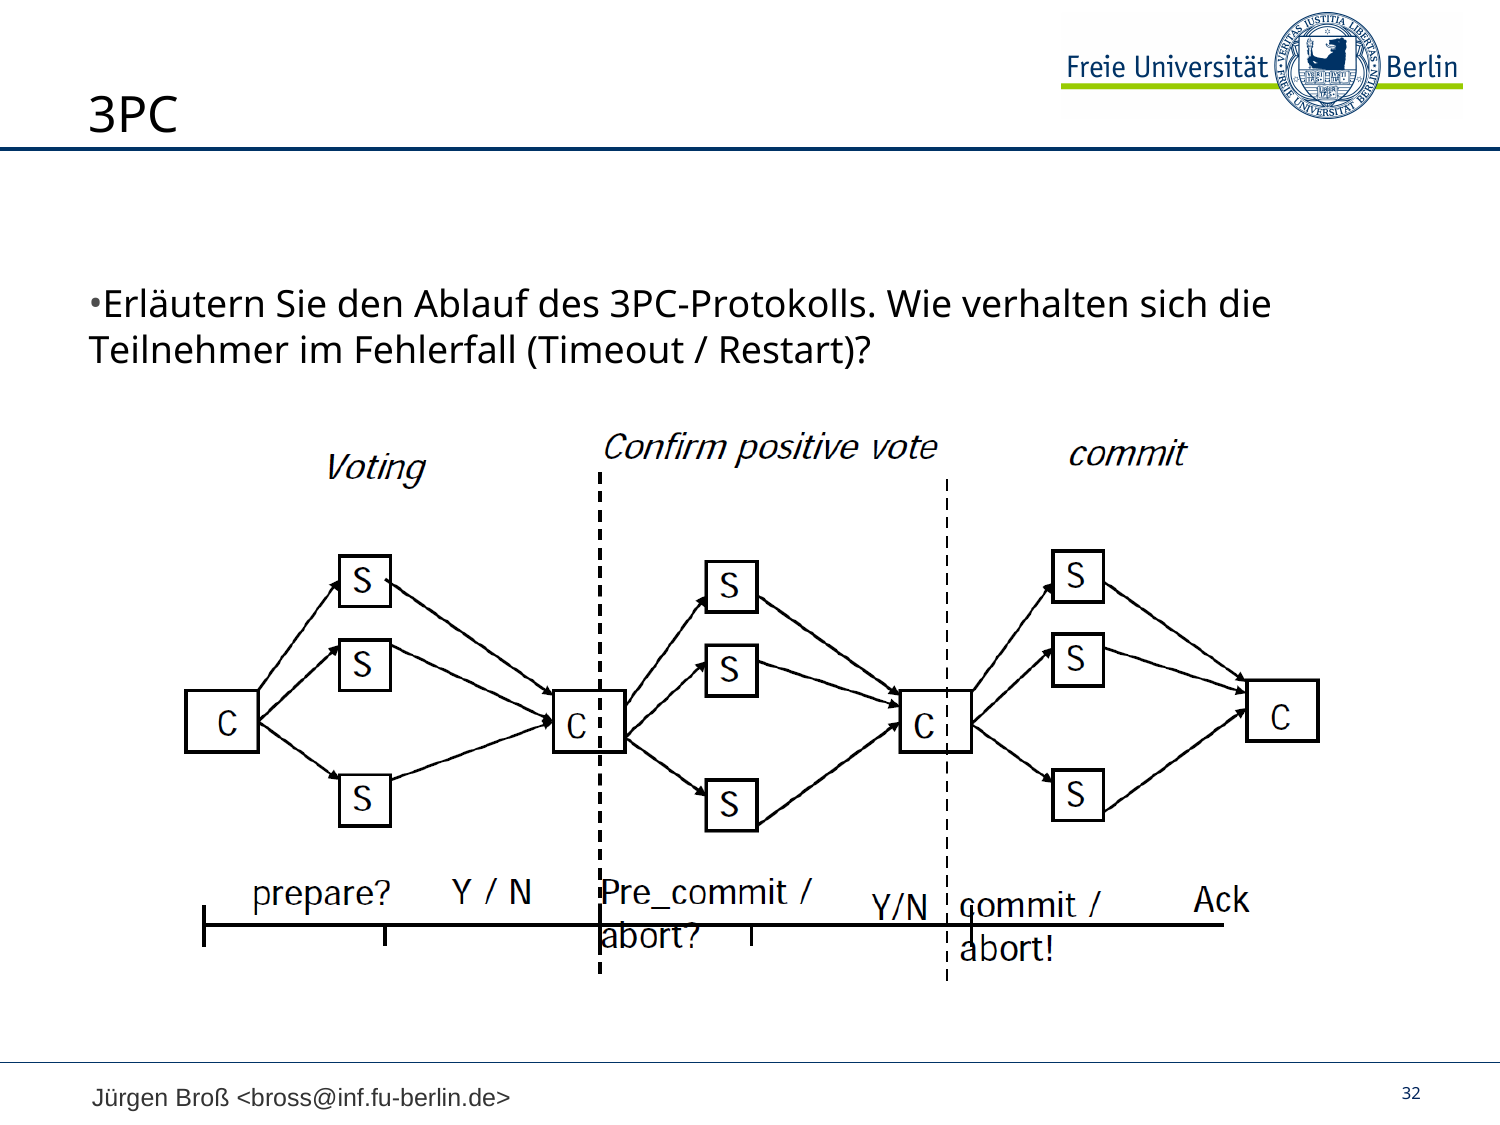

# 3PC
Erläutern Sie den Ablauf des 3PC-Protokolls. Wie verhalten sich die Teilnehmer im Fehlerfall (Timeout / Restart)?